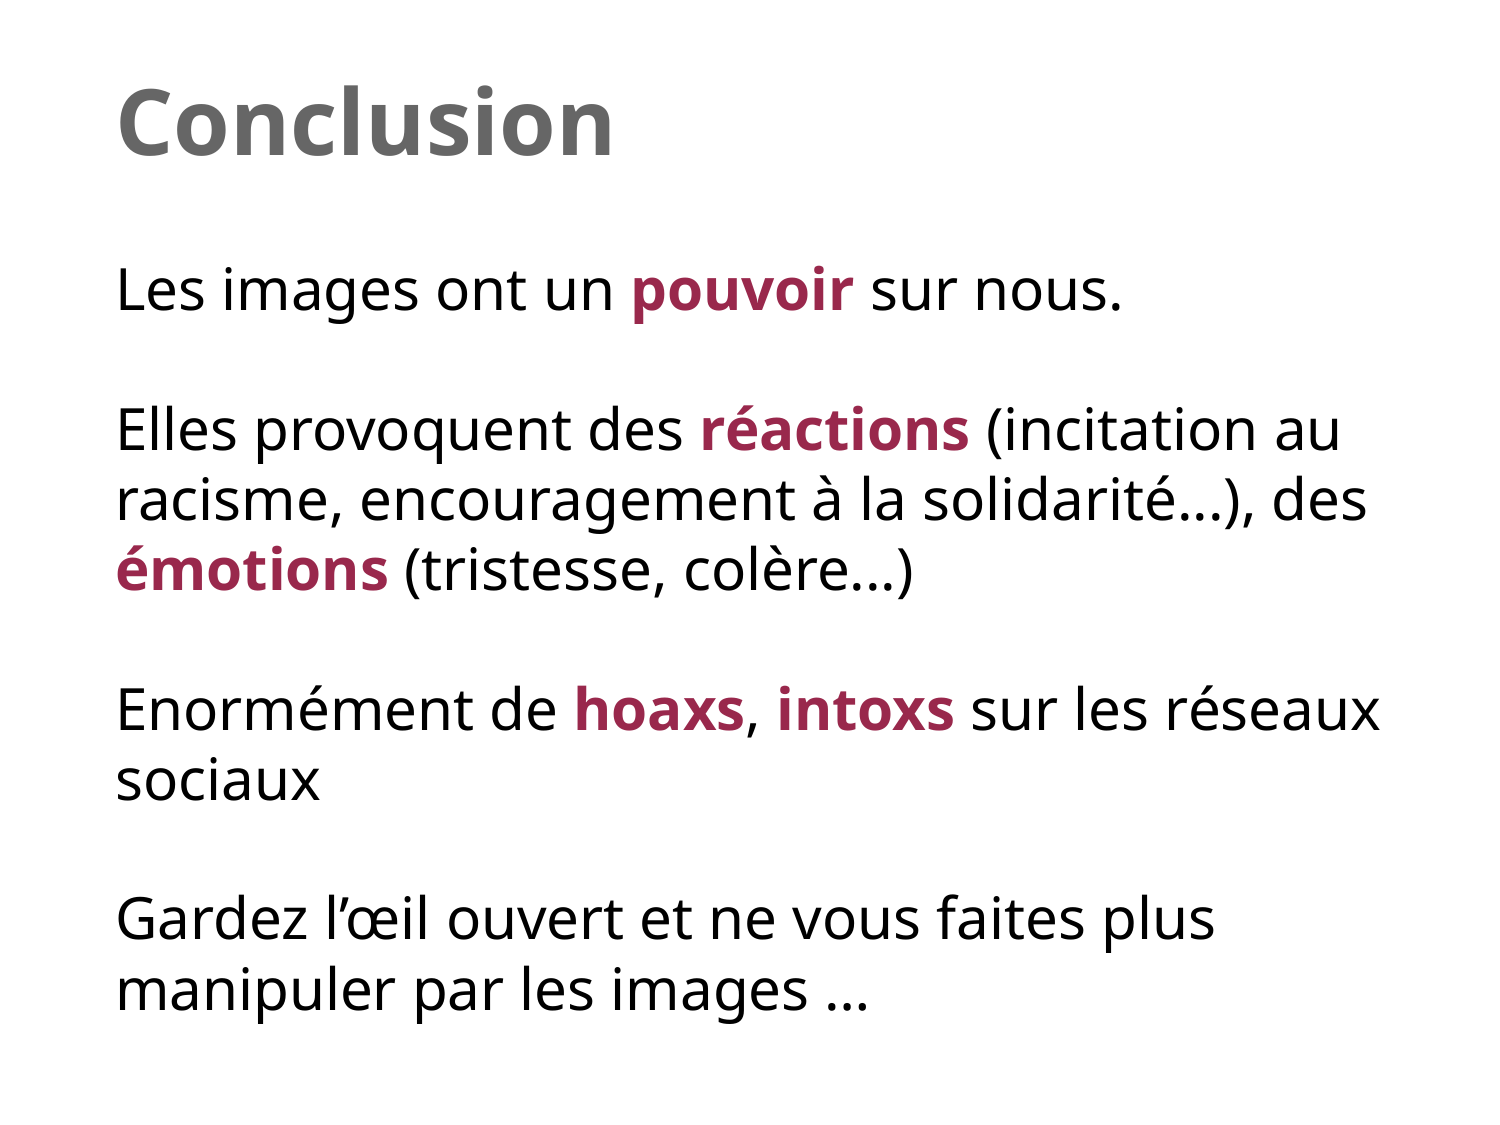

Conclusion
Les images ont un pouvoir sur nous.
Elles provoquent des réactions (incitation au racisme, encouragement à la solidarité...), des émotions (tristesse, colère...)
Enormément de hoaxs, intoxs sur les réseaux sociaux
Gardez l’œil ouvert et ne vous faites plus manipuler par les images …